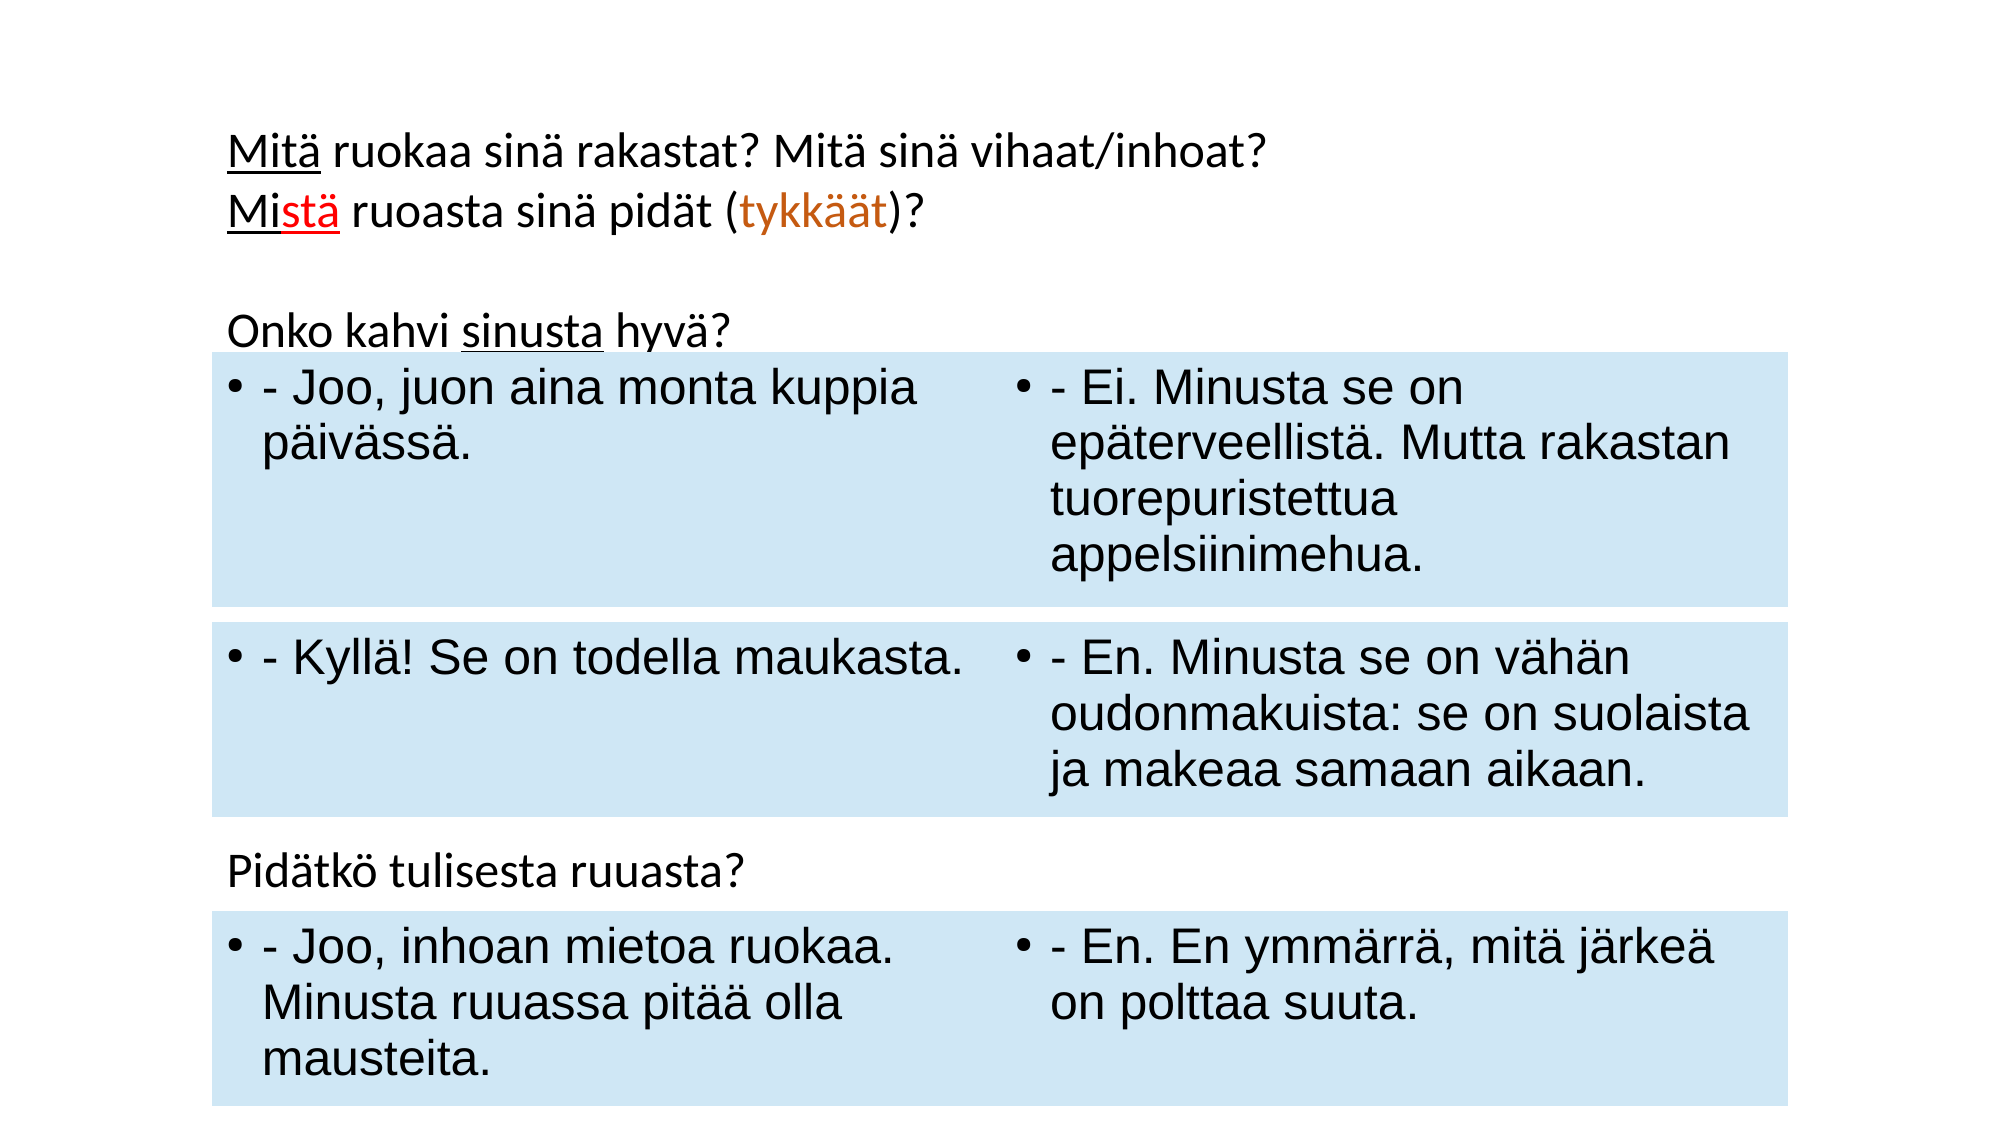

Mitä ruokaa sinä rakastat? Mitä sinä vihaat/inhoat?
Mistä ruoasta sinä pidät (tykkäät)?
Onko kahvi sinusta hyvä?
Pidätkö salmiakista?
Pidätkö tulisesta ruuasta?
| - Joo, juon aina monta kuppia päivässä. | - Ei. Minusta se on epäterveellistä. Mutta rakastan tuorepuristettua appelsiinimehua. |
| --- | --- |
| - Kyllä! Se on todella maukasta. | - En. Minusta se on vähän oudonmakuista: se on suolaista ja makeaa samaan aikaan. |
| --- | --- |
| - Joo, inhoan mietoa ruokaa. Minusta ruuassa pitää olla mausteita. | - En. En ymmärrä, mitä järkeä on polttaa suuta. |
| --- | --- |